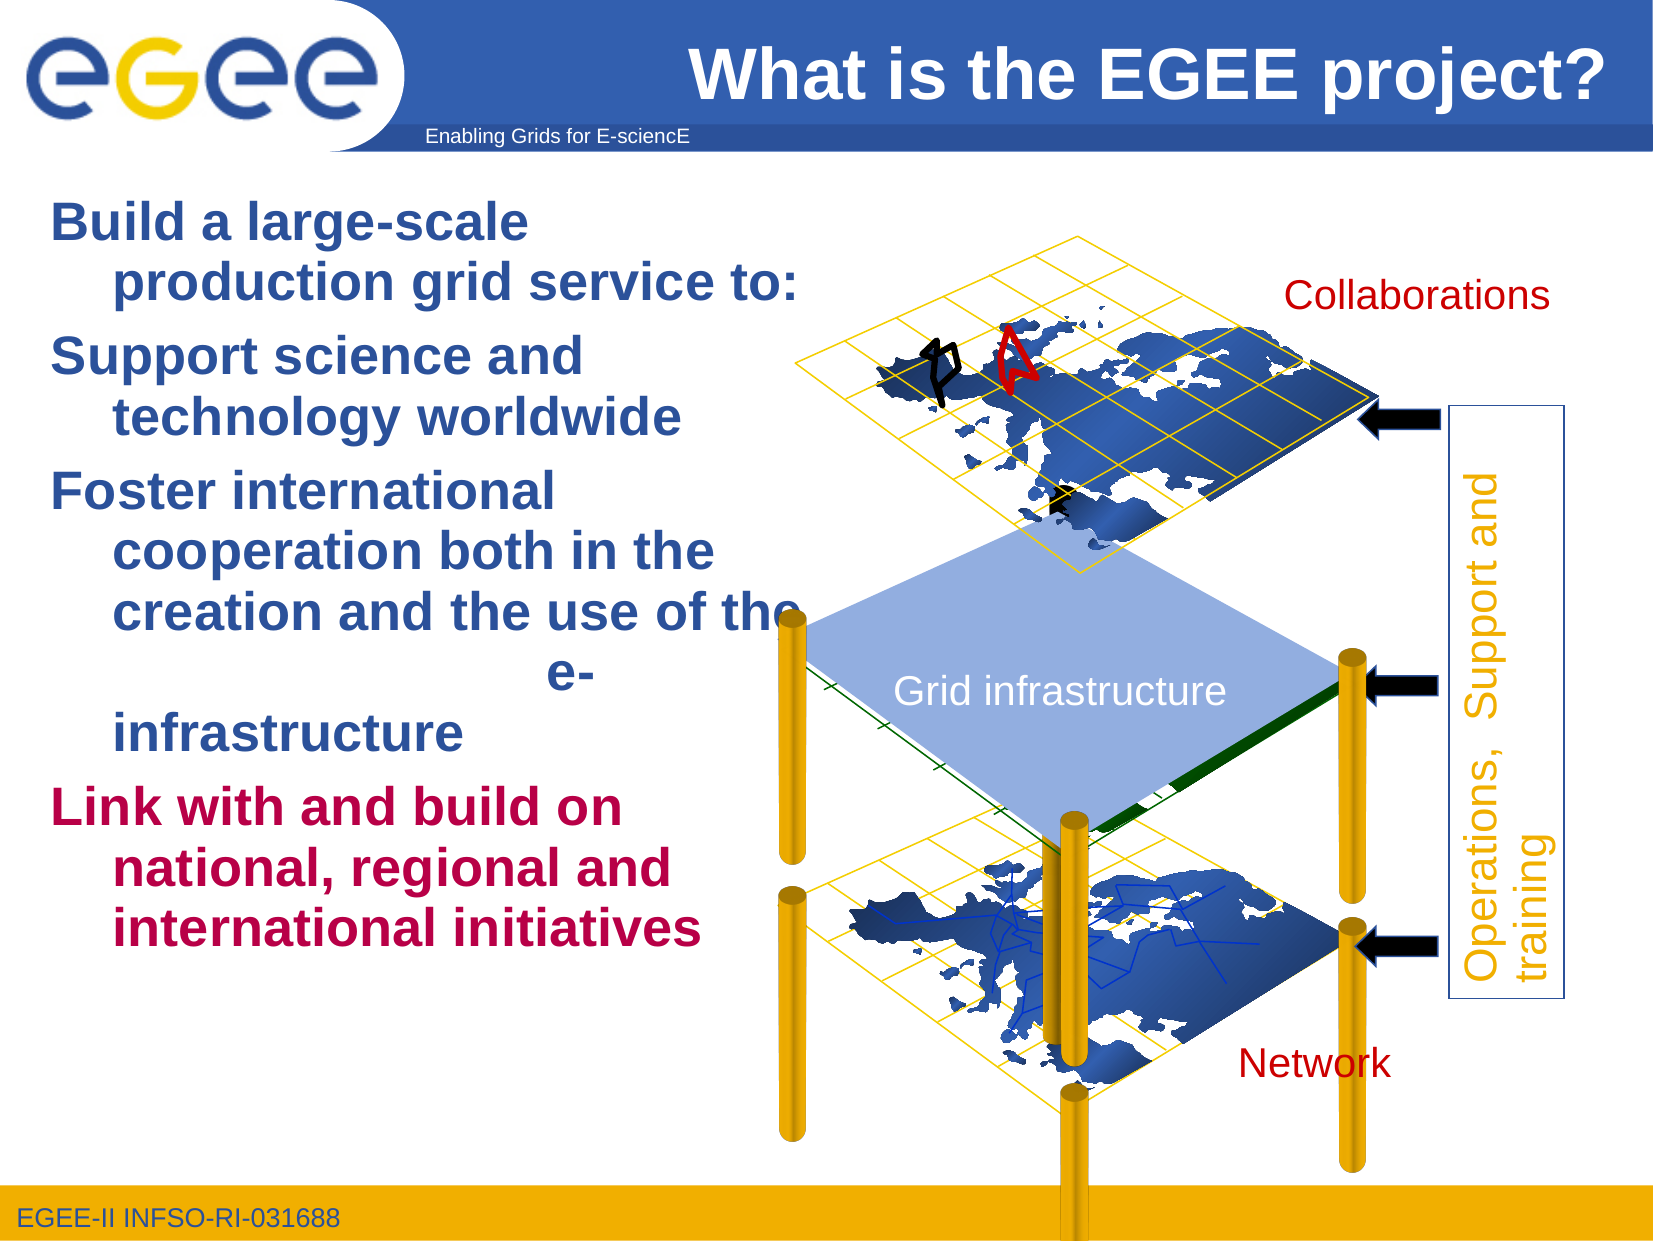

What is the EGEE project?
# Build a large-scale production grid service to:
Support science and technology worldwide
Foster international cooperation both in the creation and the use of the 			e-infrastructure
Link with and build on national, regional and international initiatives
Collaborations
Grid infrastructure
Operations, Support and training
Network